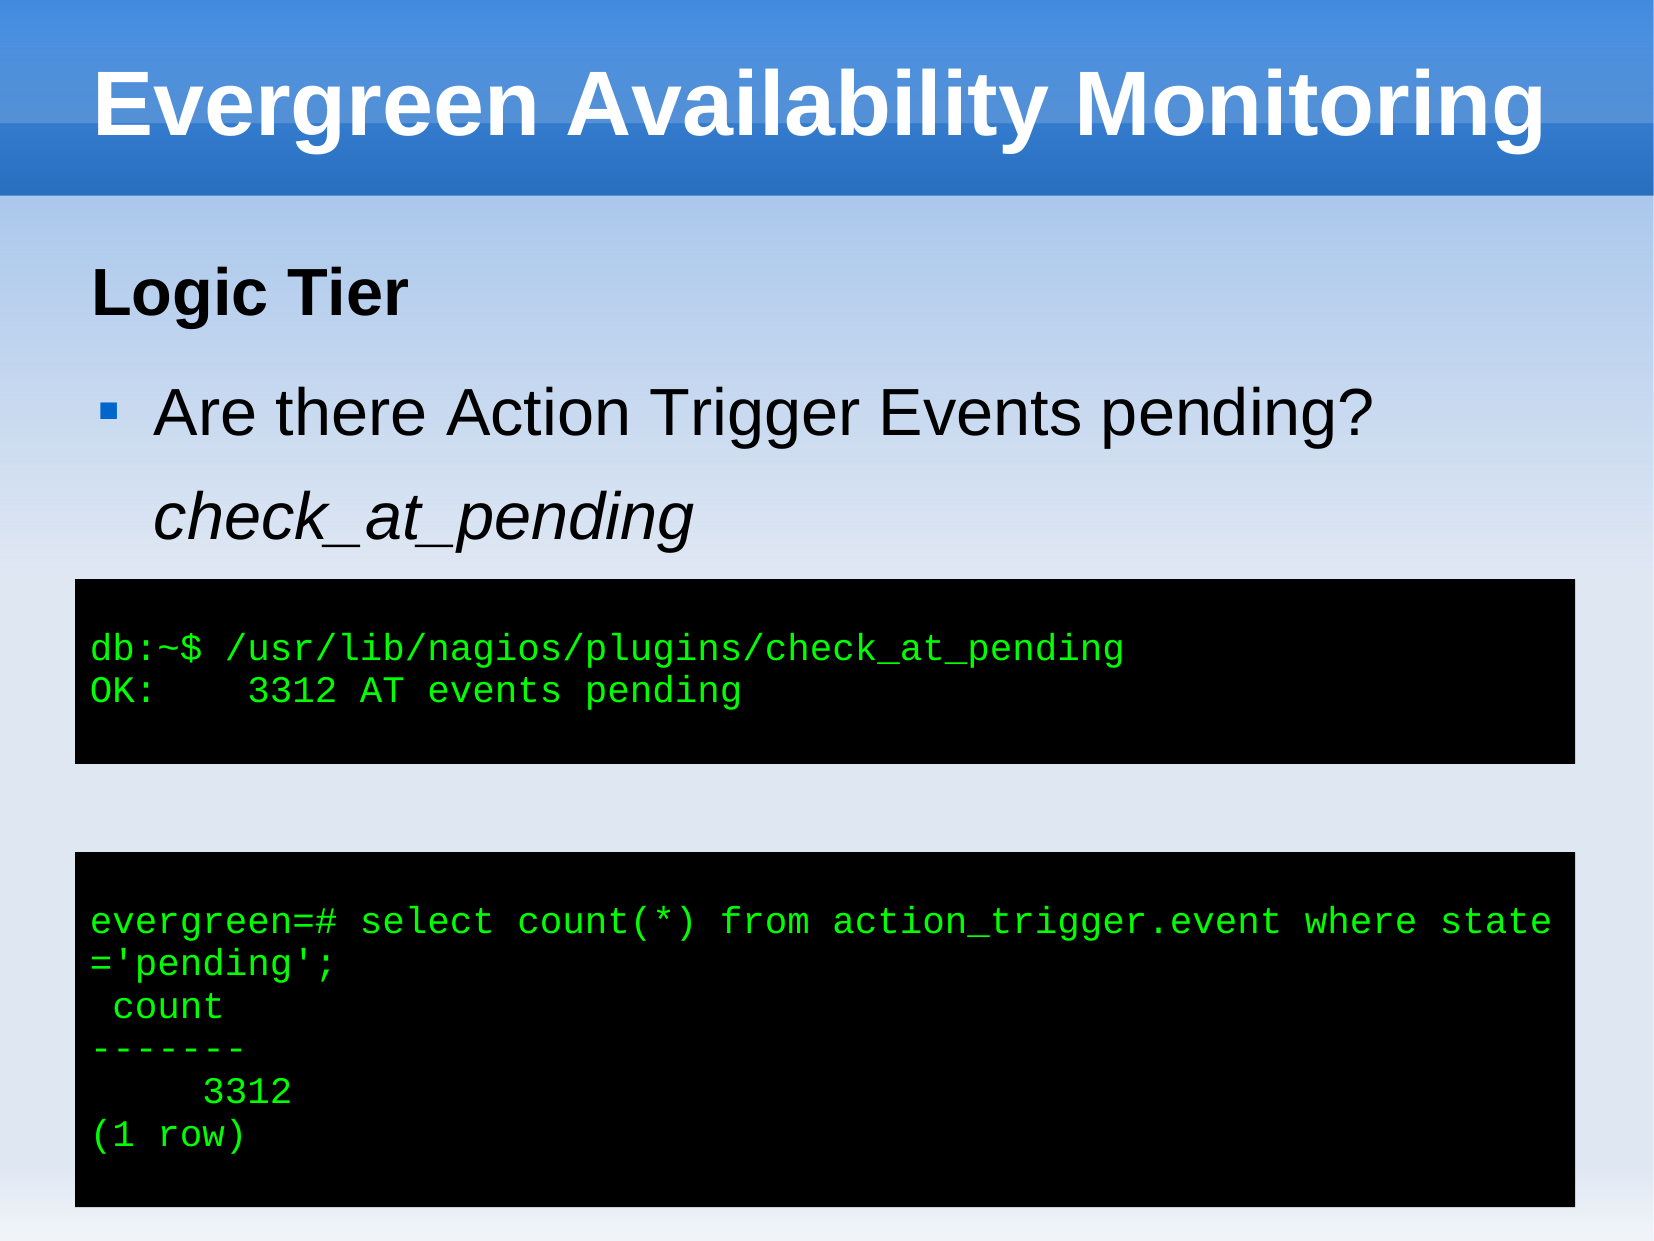

# Evergreen Availability Monitoring
Logic Tier
Are there Action Trigger Events pending?
check_at_pending
db:~$ /usr/lib/nagios/plugins/check_at_pending
OK: 3312 AT events pending
evergreen=# select count(*) from action_trigger.event where state ='pending';
 count
-------
 3312
(1 row)